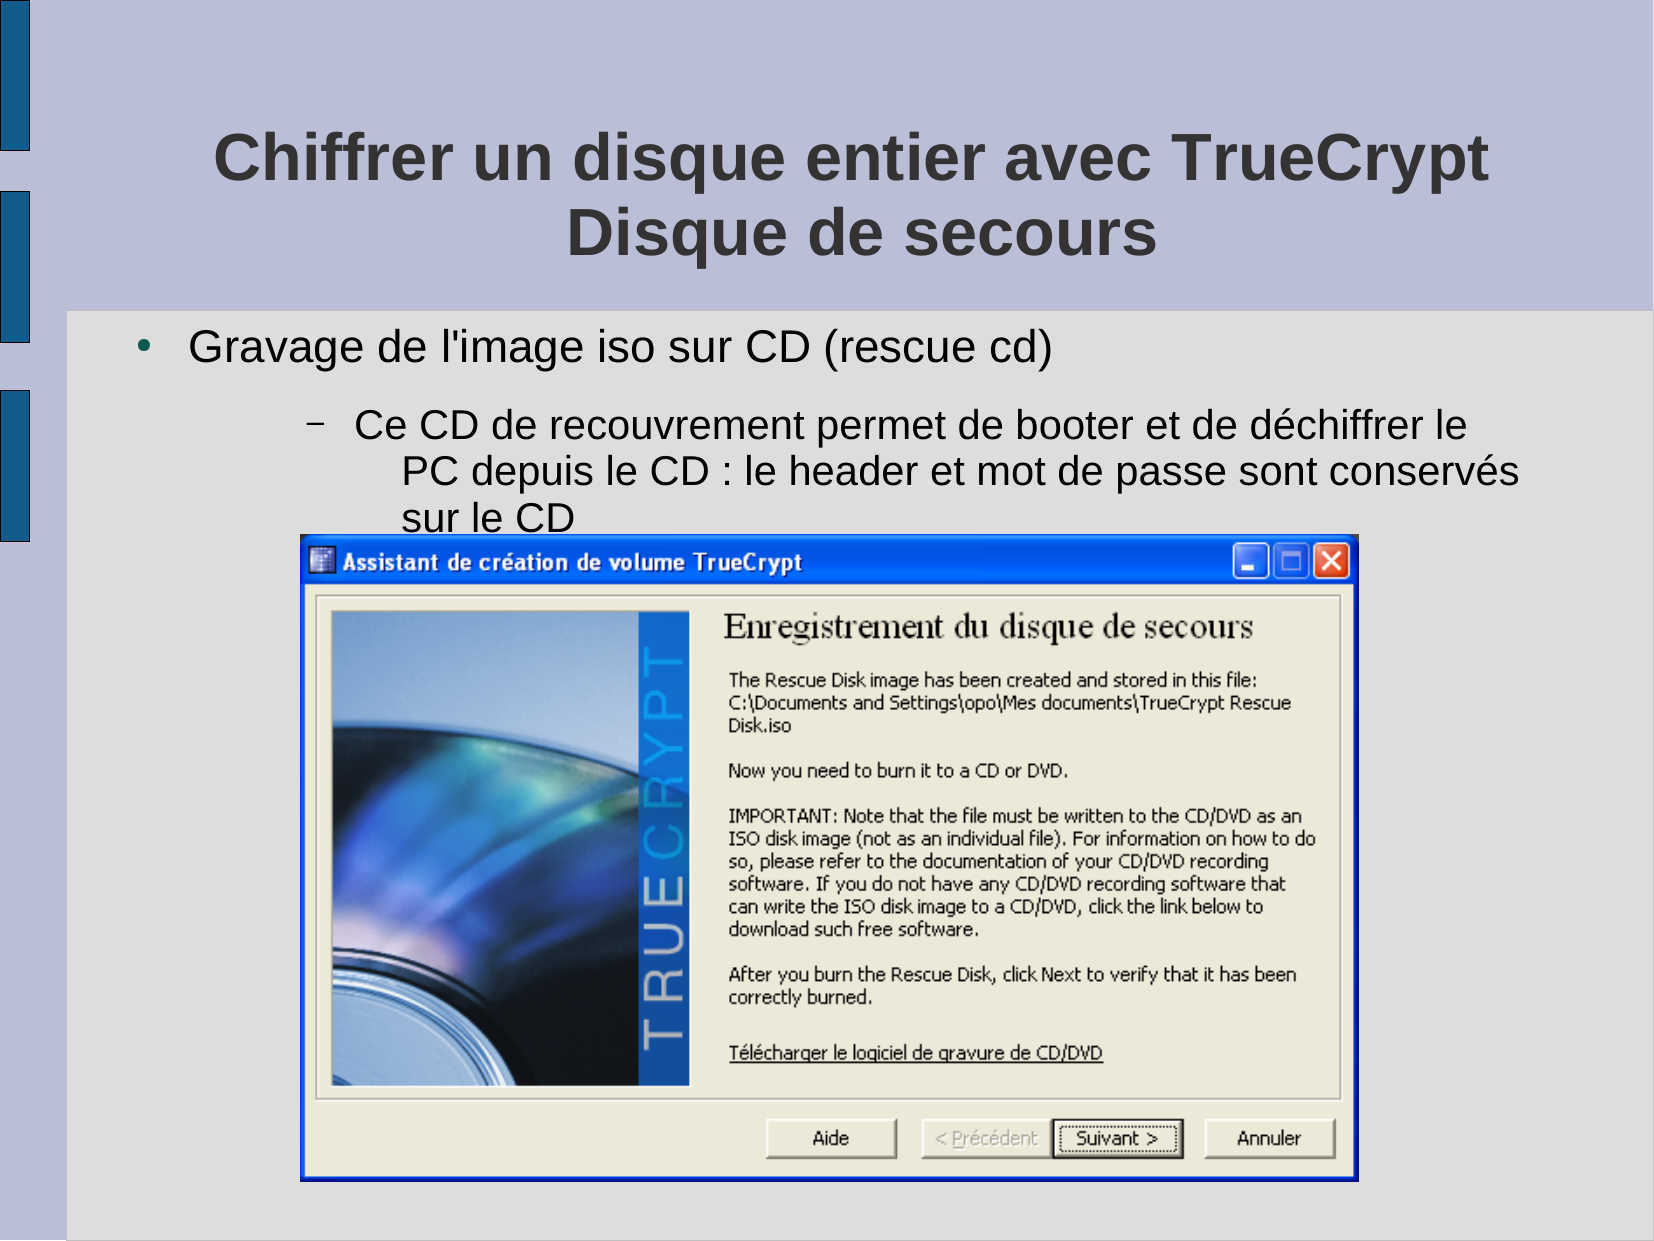

# Chiffrer un disque entier avec TrueCrypt Disque de secours
Gravage de l'image iso sur CD (rescue cd)
Ce CD de recouvrement permet de booter et de déchiffrer le PC depuis le CD : le header et mot de passe sont conservés sur le CD